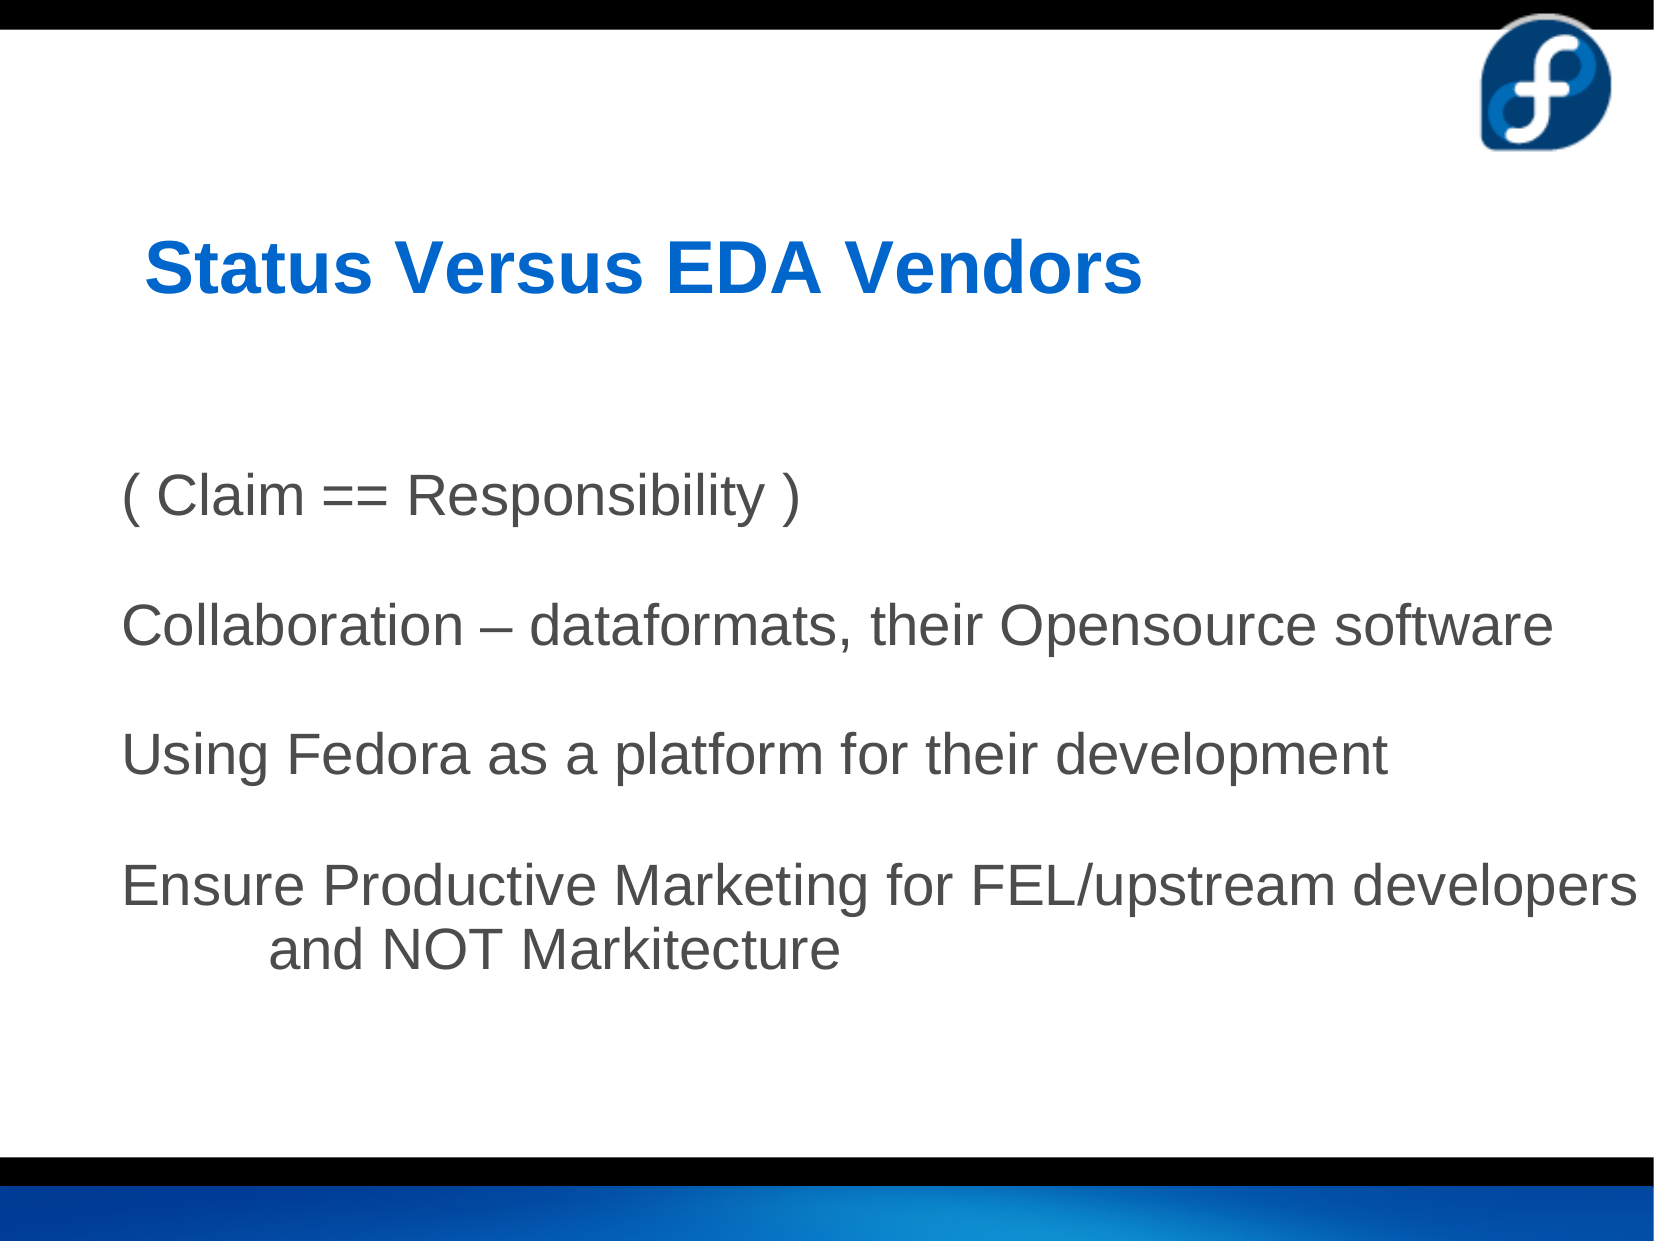

Status Versus EDA Vendors
( Claim == Responsibility )
Collaboration – dataformats, their Opensource software
Using Fedora as a platform for their development
Ensure Productive Marketing for FEL/upstream developers
		and NOT Markitecture